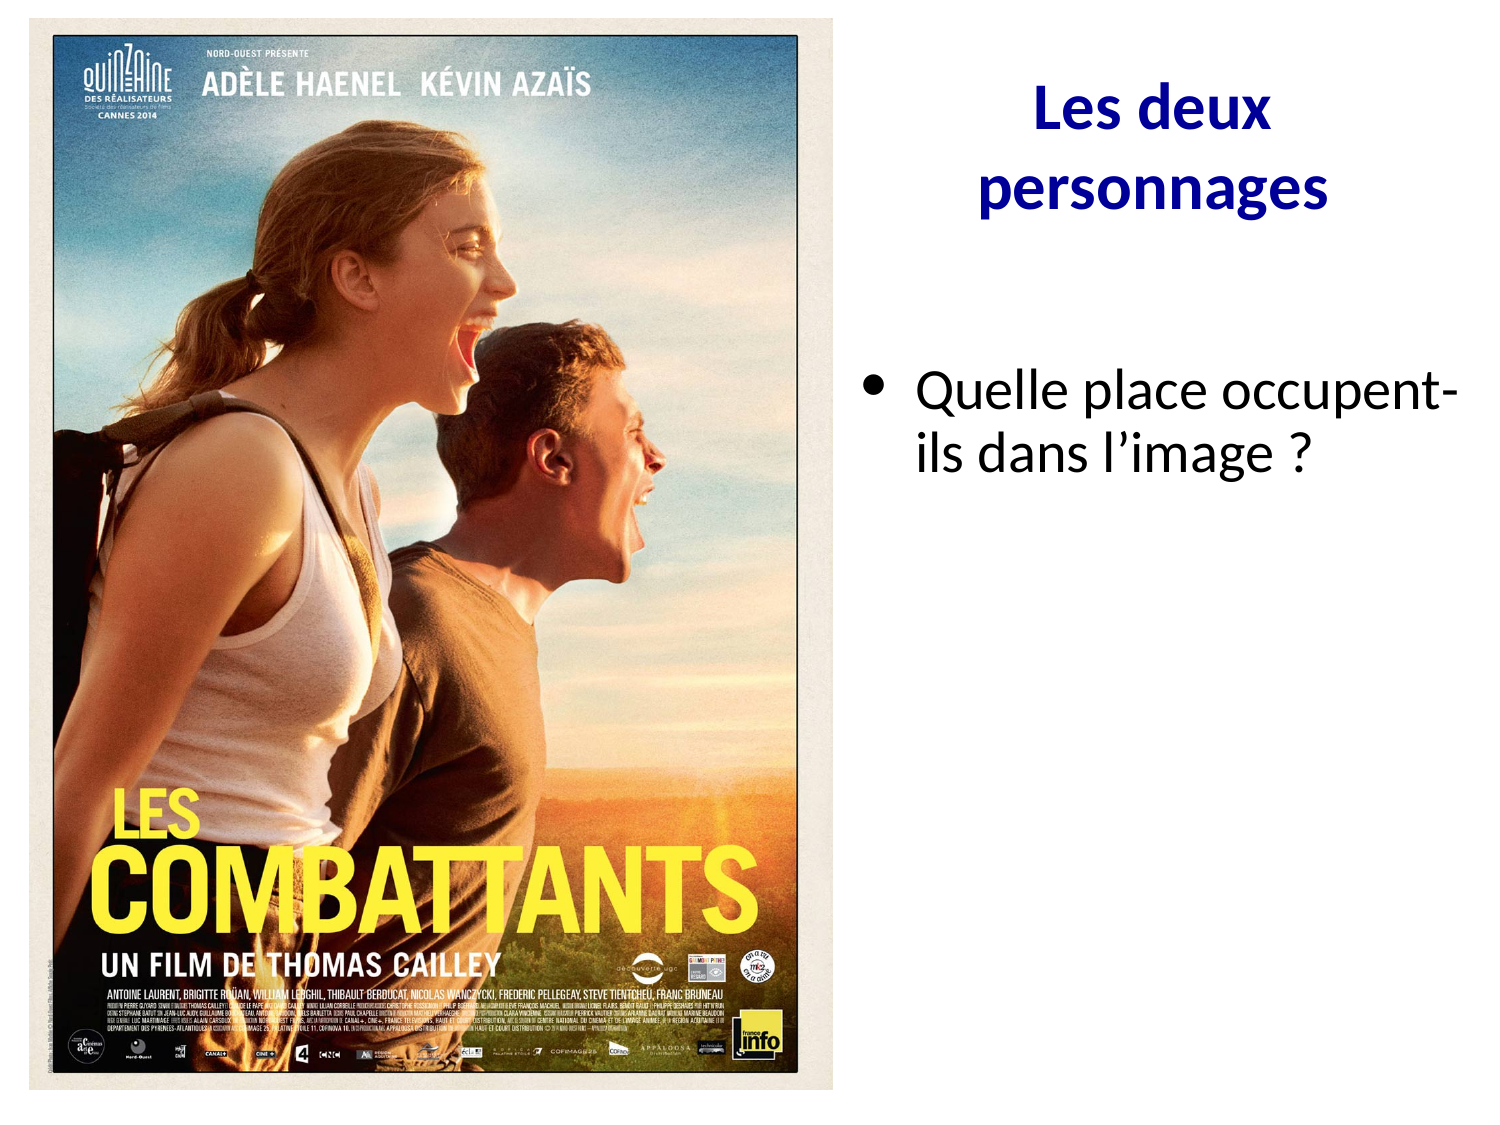

# Les deux personnages
Quelle place occupent-ils dans l’image ?